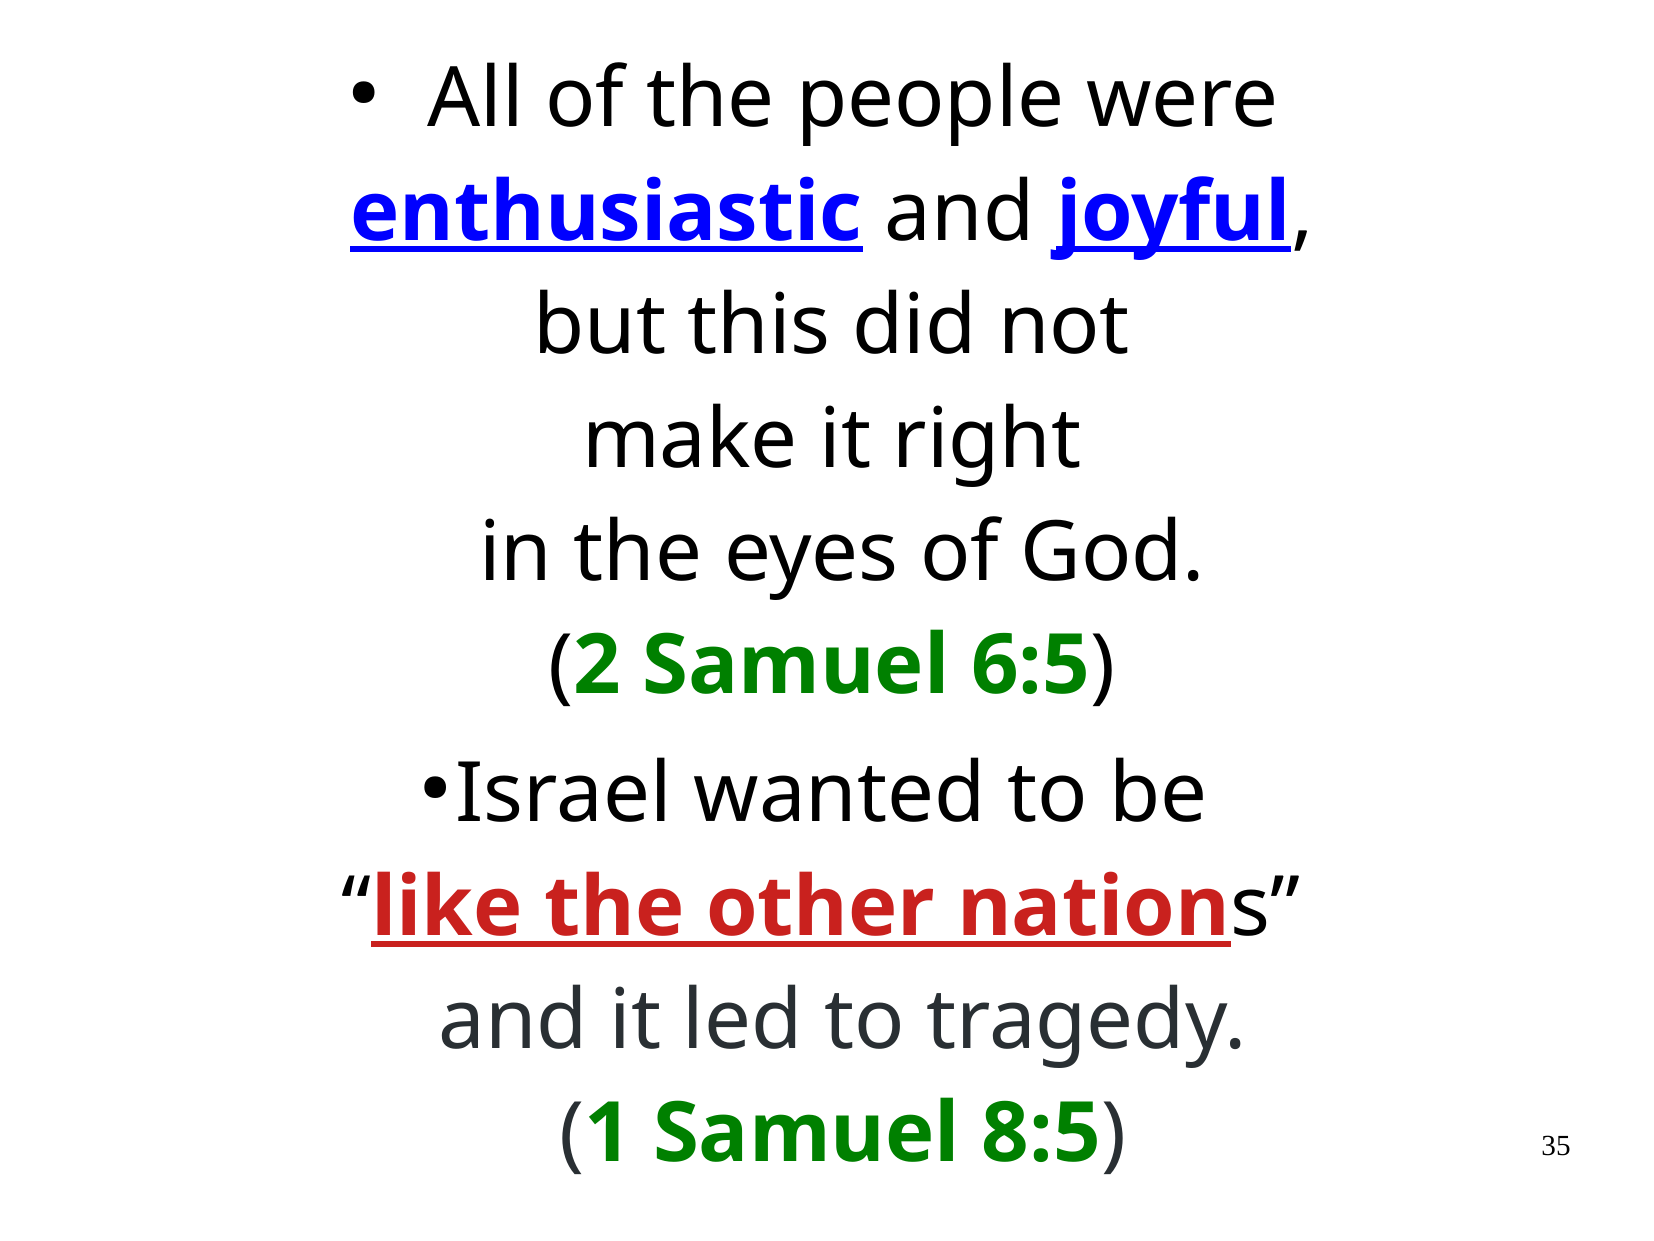

# All of the people were enthusiastic and joyful, but this did not make it right in the eyes of God. (2 Samuel 6:5)
Israel wanted to be
“like the other nations”
and it led to tragedy.
(1 Samuel 8:5)
35